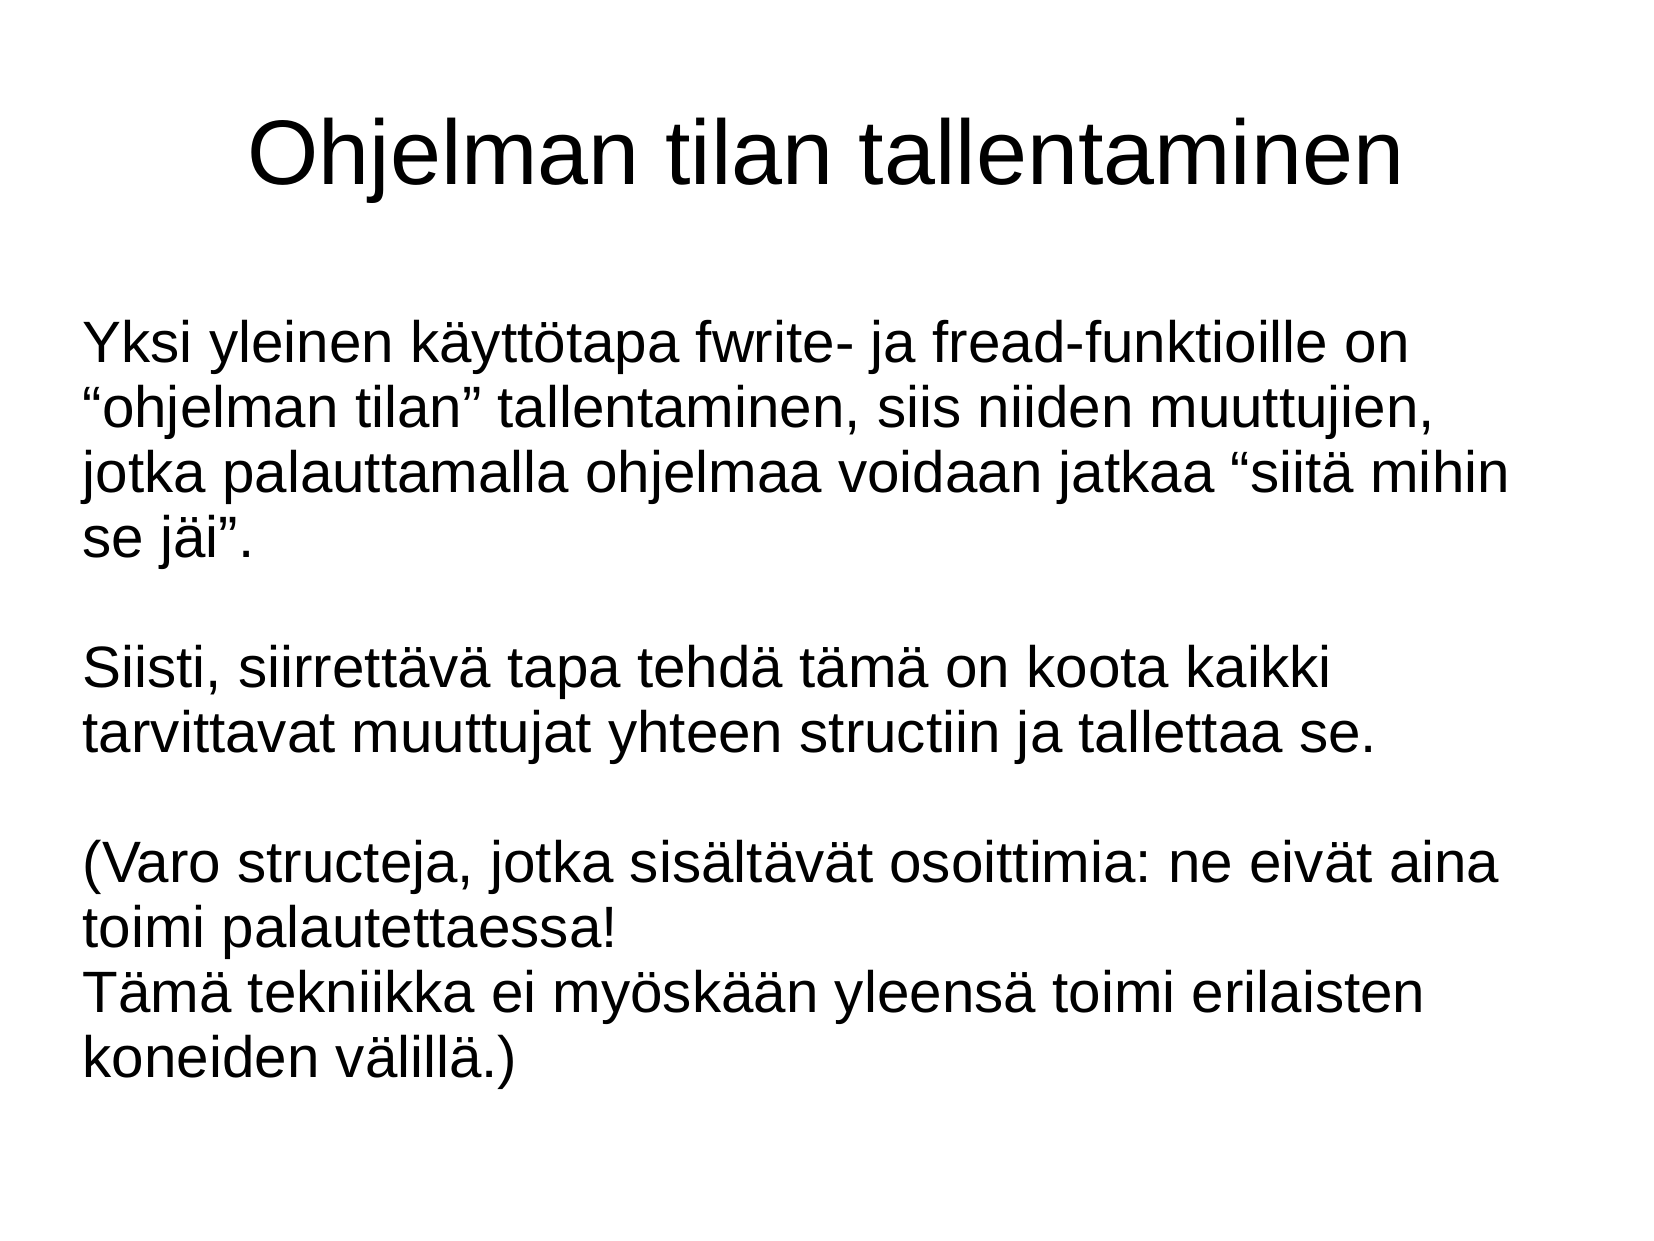

# Ohjelman tilan tallentaminen
Yksi yleinen käyttötapa fwrite- ja fread-funktioille on “ohjelman tilan” tallentaminen, siis niiden muuttujien, jotka palauttamalla ohjelmaa voidaan jatkaa “siitä mihin se jäi”.
Siisti, siirrettävä tapa tehdä tämä on koota kaikki tarvittavat muuttujat yhteen structiin ja tallettaa se.
(Varo structeja, jotka sisältävät osoittimia: ne eivät aina toimi palautettaessa!
Tämä tekniikka ei myöskään yleensä toimi erilaisten koneiden välillä.)